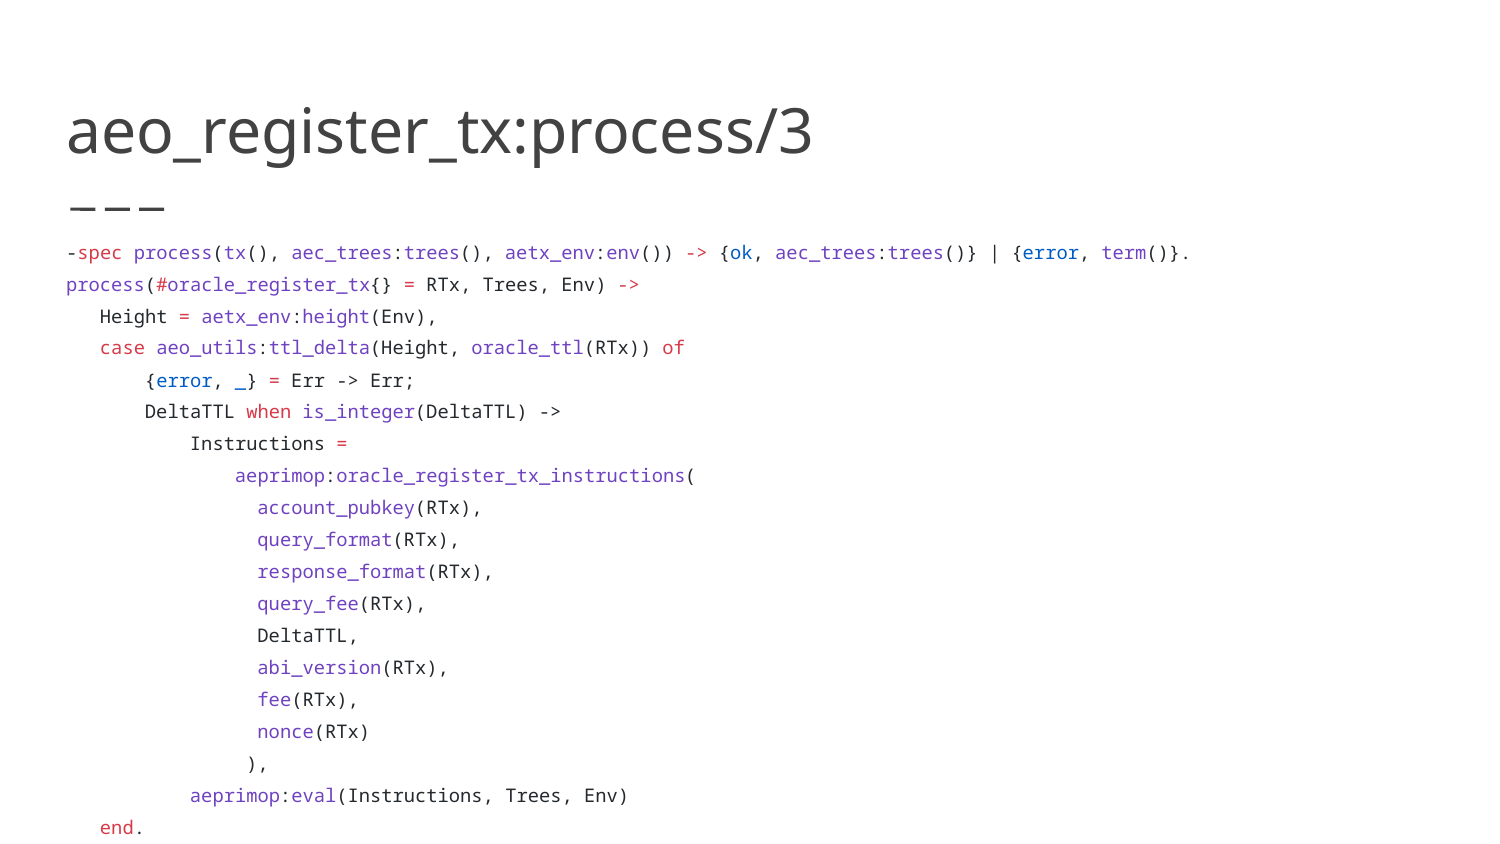

# aeo_register_tx:process/3
-spec process(tx(), aec_trees:trees(), aetx_env:env()) -> {ok, aec_trees:trees()} | {error, term()}.
process(#oracle_register_tx{} = RTx, Trees, Env) ->
 Height = aetx_env:height(Env),
 case aeo_utils:ttl_delta(Height, oracle_ttl(RTx)) of
 {error, _} = Err -> Err;
 DeltaTTL when is_integer(DeltaTTL) ->
 Instructions =
 aeprimop:oracle_register_tx_instructions(
 account_pubkey(RTx),
 query_format(RTx),
 response_format(RTx),
 query_fee(RTx),
 DeltaTTL,
 abi_version(RTx),
 fee(RTx),
 nonce(RTx)
 ),
 aeprimop:eval(Instructions, Trees, Env)
 end.